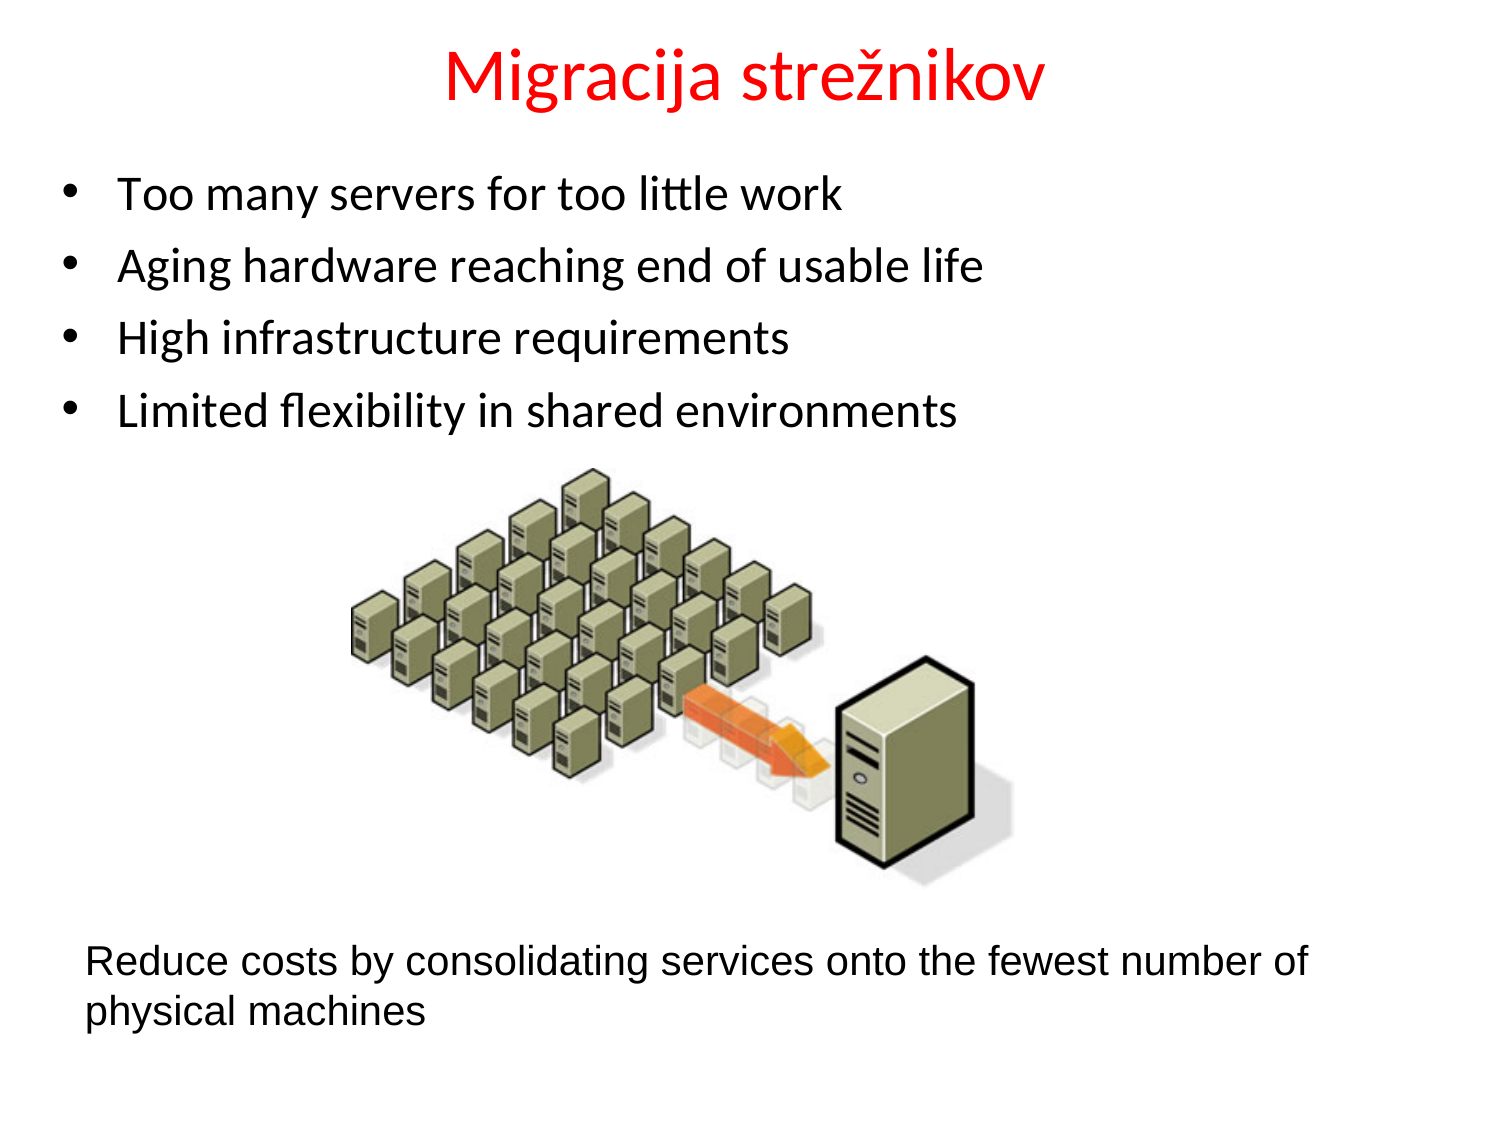

# Migracija strežnikov
Too many servers for too little work
Aging hardware reaching end of usable life
High infrastructure requirements
Limited flexibility in shared environments
Reduce costs by consolidating services onto the fewest number of physical machines